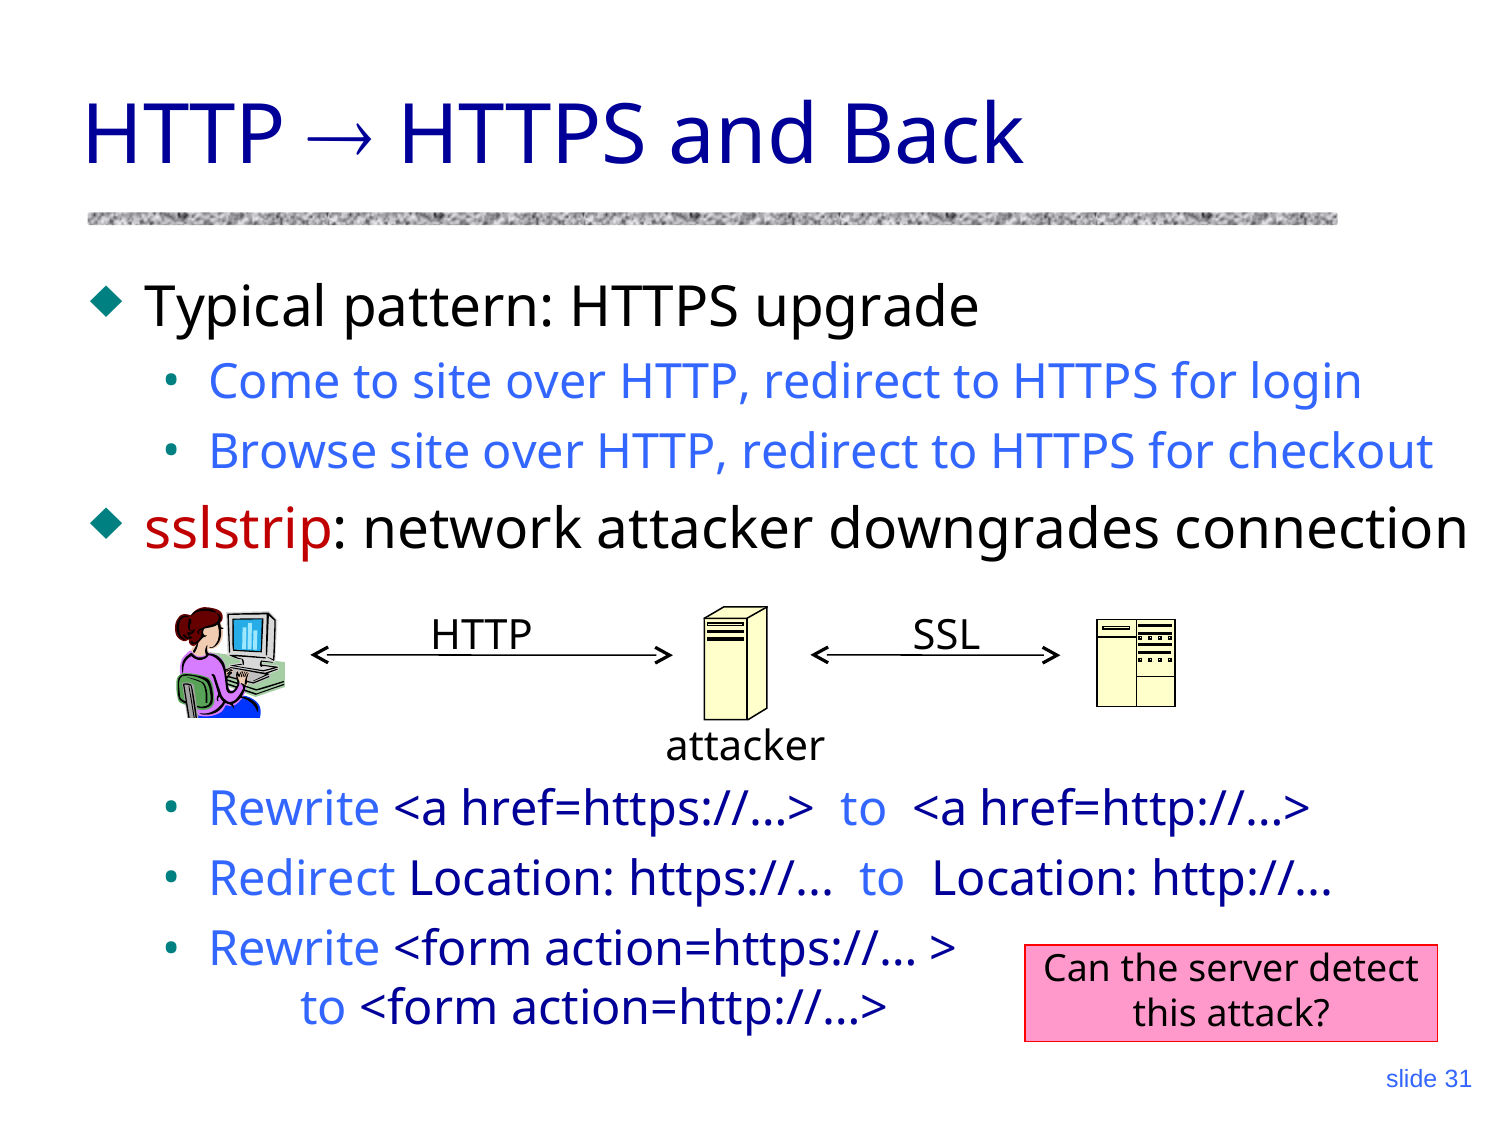

# HTTP  HTTPS and Back
Typical pattern: HTTPS upgrade
Come to site over HTTP, redirect to HTTPS for login
Browse site over HTTP, redirect to HTTPS for checkout
sslstrip: network attacker downgrades connection
Rewrite <a href=https://…> to <a href=http://…>
Redirect Location: https://... to Location: http://...
Rewrite <form action=https://… >
 to <form action=http://…>
HTTP
SSL
attacker
Can the server detect
this attack?
slide